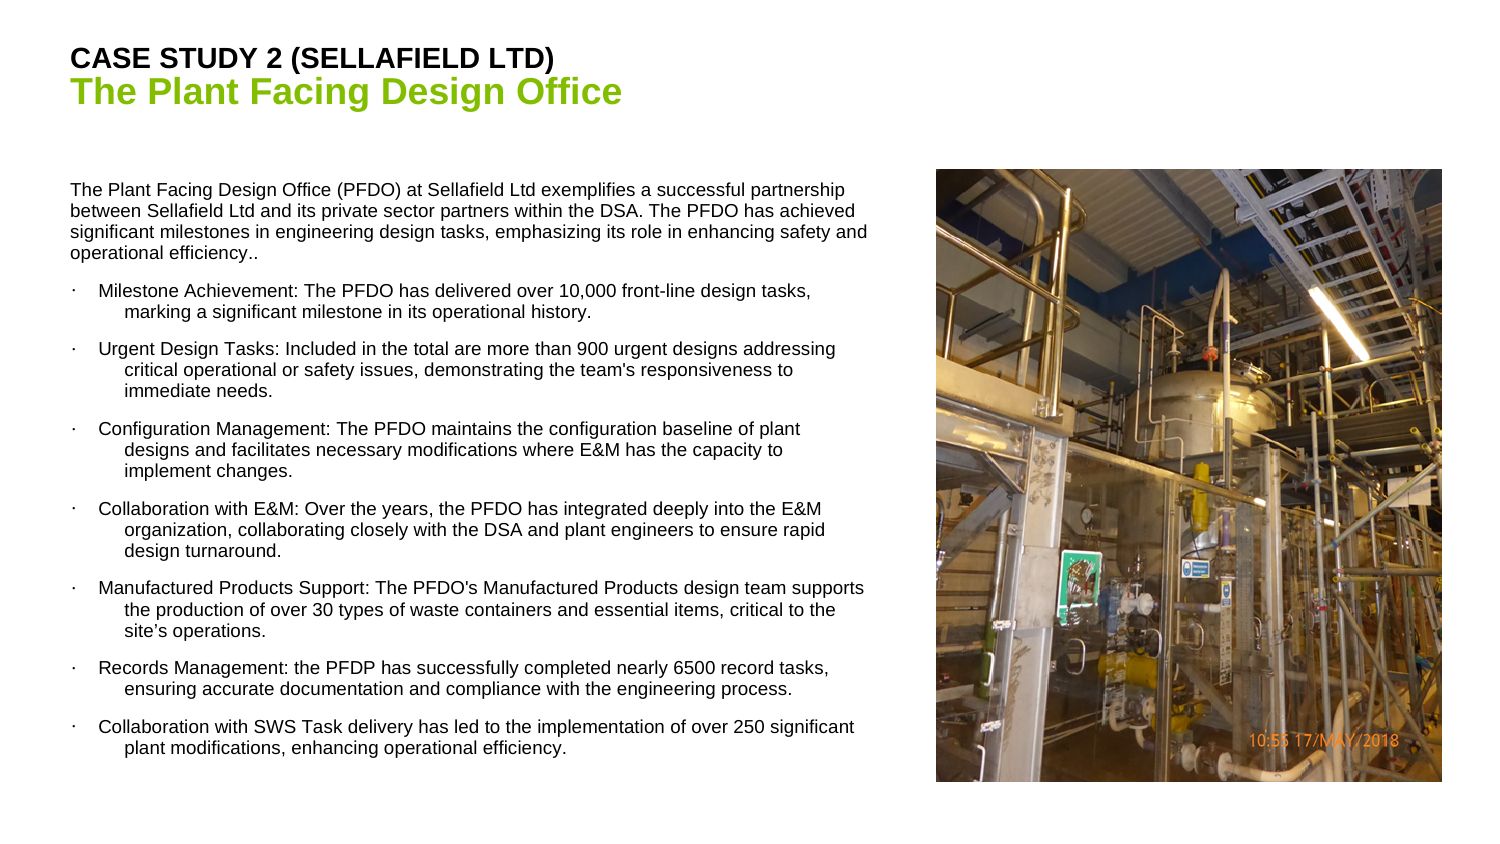

# CASE STUDY 2 (SELLAFIELD LTD) The Plant Facing Design Office
The Plant Facing Design Office (PFDO) at Sellafield Ltd exemplifies a successful partnership between Sellafield Ltd and its private sector partners within the DSA. The PFDO has achieved significant milestones in engineering design tasks, emphasizing its role in enhancing safety and operational efficiency..
Milestone Achievement: The PFDO has delivered over 10,000 front-line design tasks, marking a significant milestone in its operational history.
Urgent Design Tasks: Included in the total are more than 900 urgent designs addressing critical operational or safety issues, demonstrating the team's responsiveness to immediate needs.
Configuration Management: The PFDO maintains the configuration baseline of plant designs and facilitates necessary modifications where E&M has the capacity to implement changes.
Collaboration with E&M: Over the years, the PFDO has integrated deeply into the E&M organization, collaborating closely with the DSA and plant engineers to ensure rapid design turnaround.
Manufactured Products Support: The PFDO's Manufactured Products design team supports the production of over 30 types of waste containers and essential items, critical to the site’s operations.
Records Management: the PFDP has successfully completed nearly 6500 record tasks, ensuring accurate documentation and compliance with the engineering process.
Collaboration with SWS Task delivery has led to the implementation of over 250 significant plant modifications, enhancing operational efficiency.